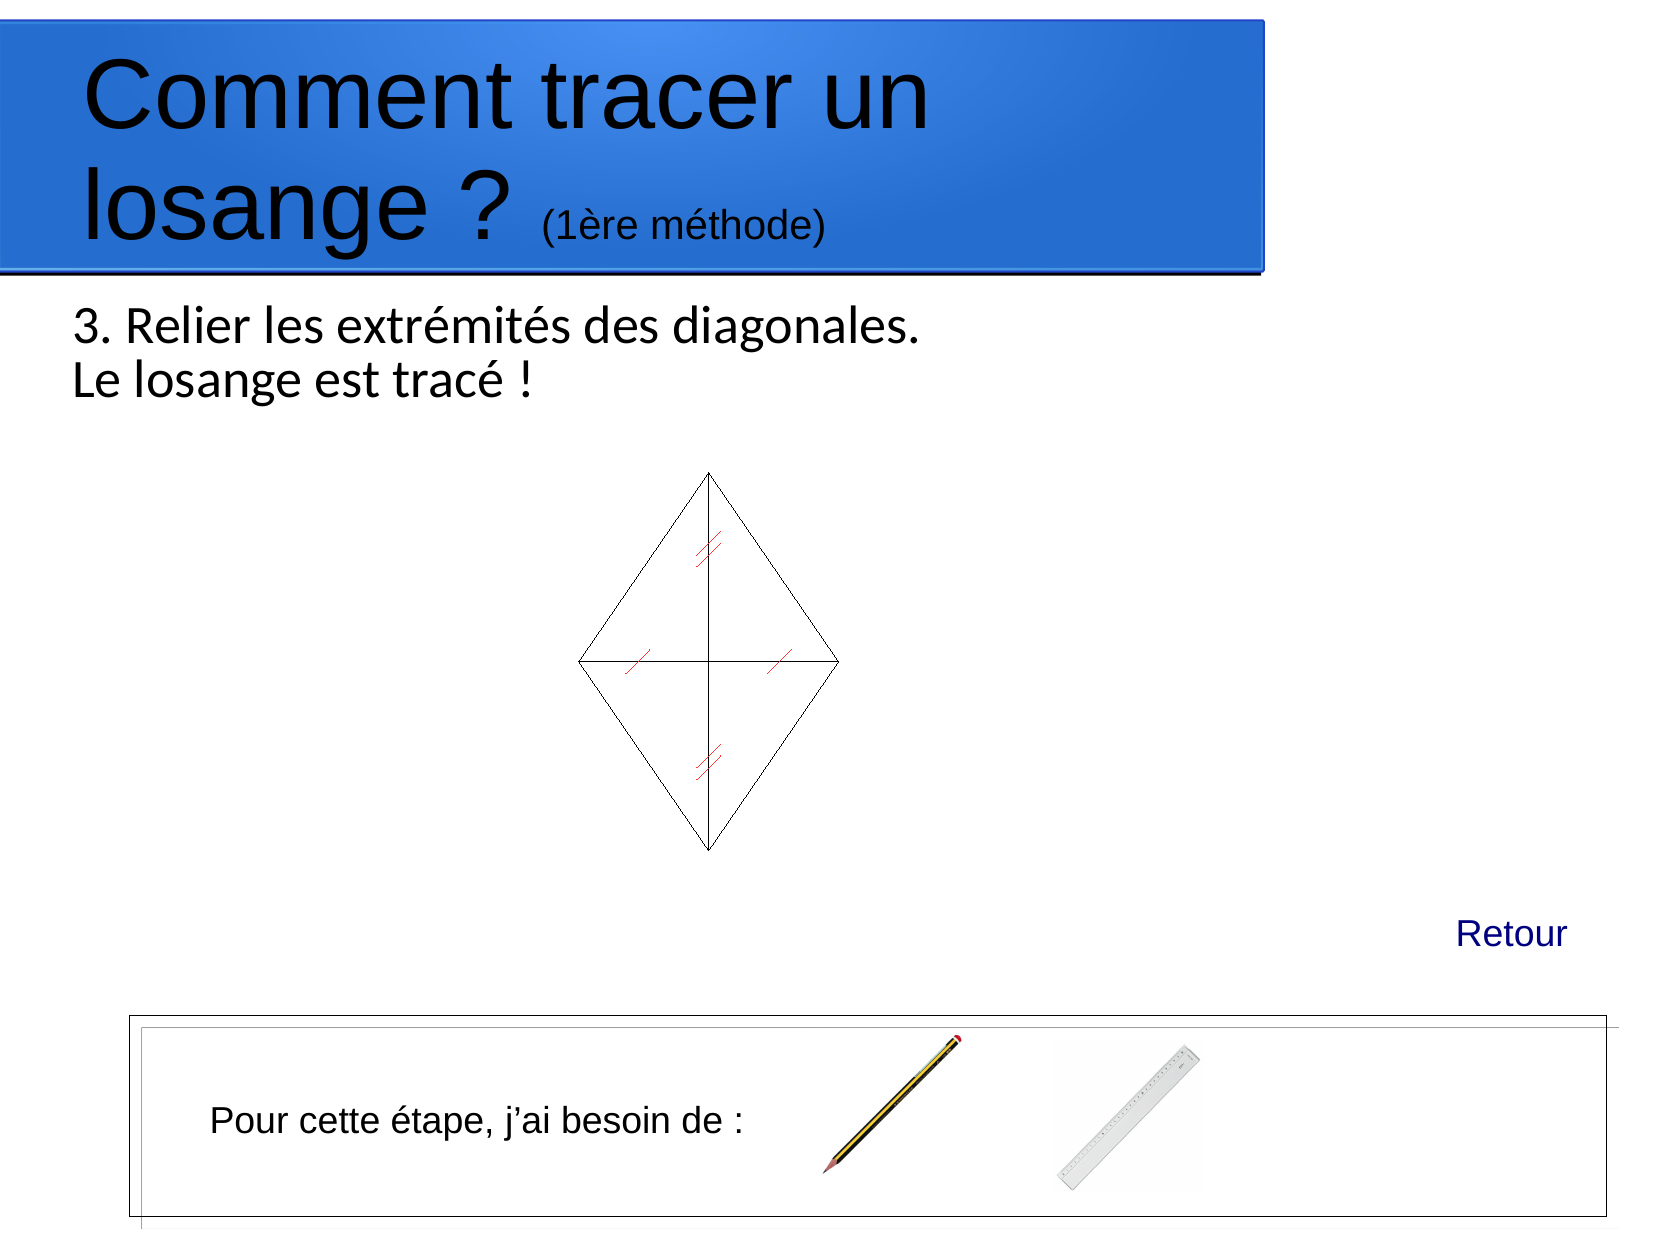

# Comment tracer un losange ? (1ère méthode)
3. Relier les extrémités des diagonales.
Le losange est tracé !
Retour
Pour cette étape, j’ai besoin de :